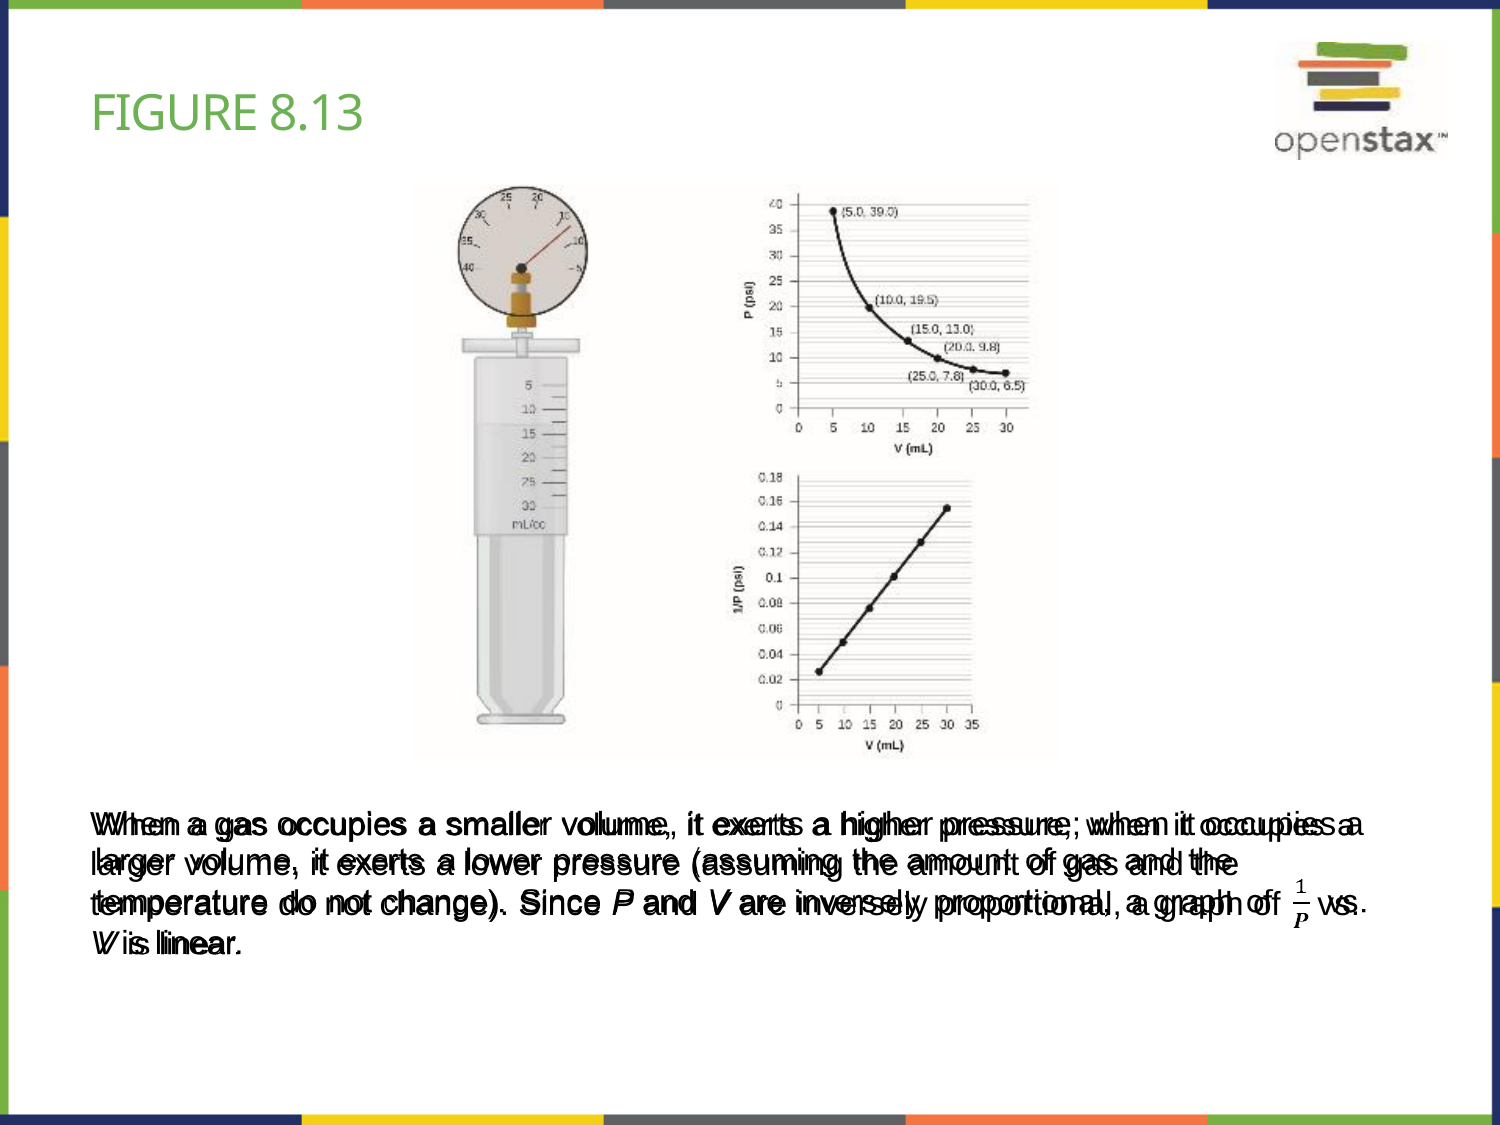

# Figure 8.13
When a gas occupies a smaller volume, it exerts a higher pressure; when it occupies a larger volume, it exerts a lower pressure (assuming the amount of gas and the temperature do not change). Since P and V are inversely proportional, a graph of vs. V is linear.